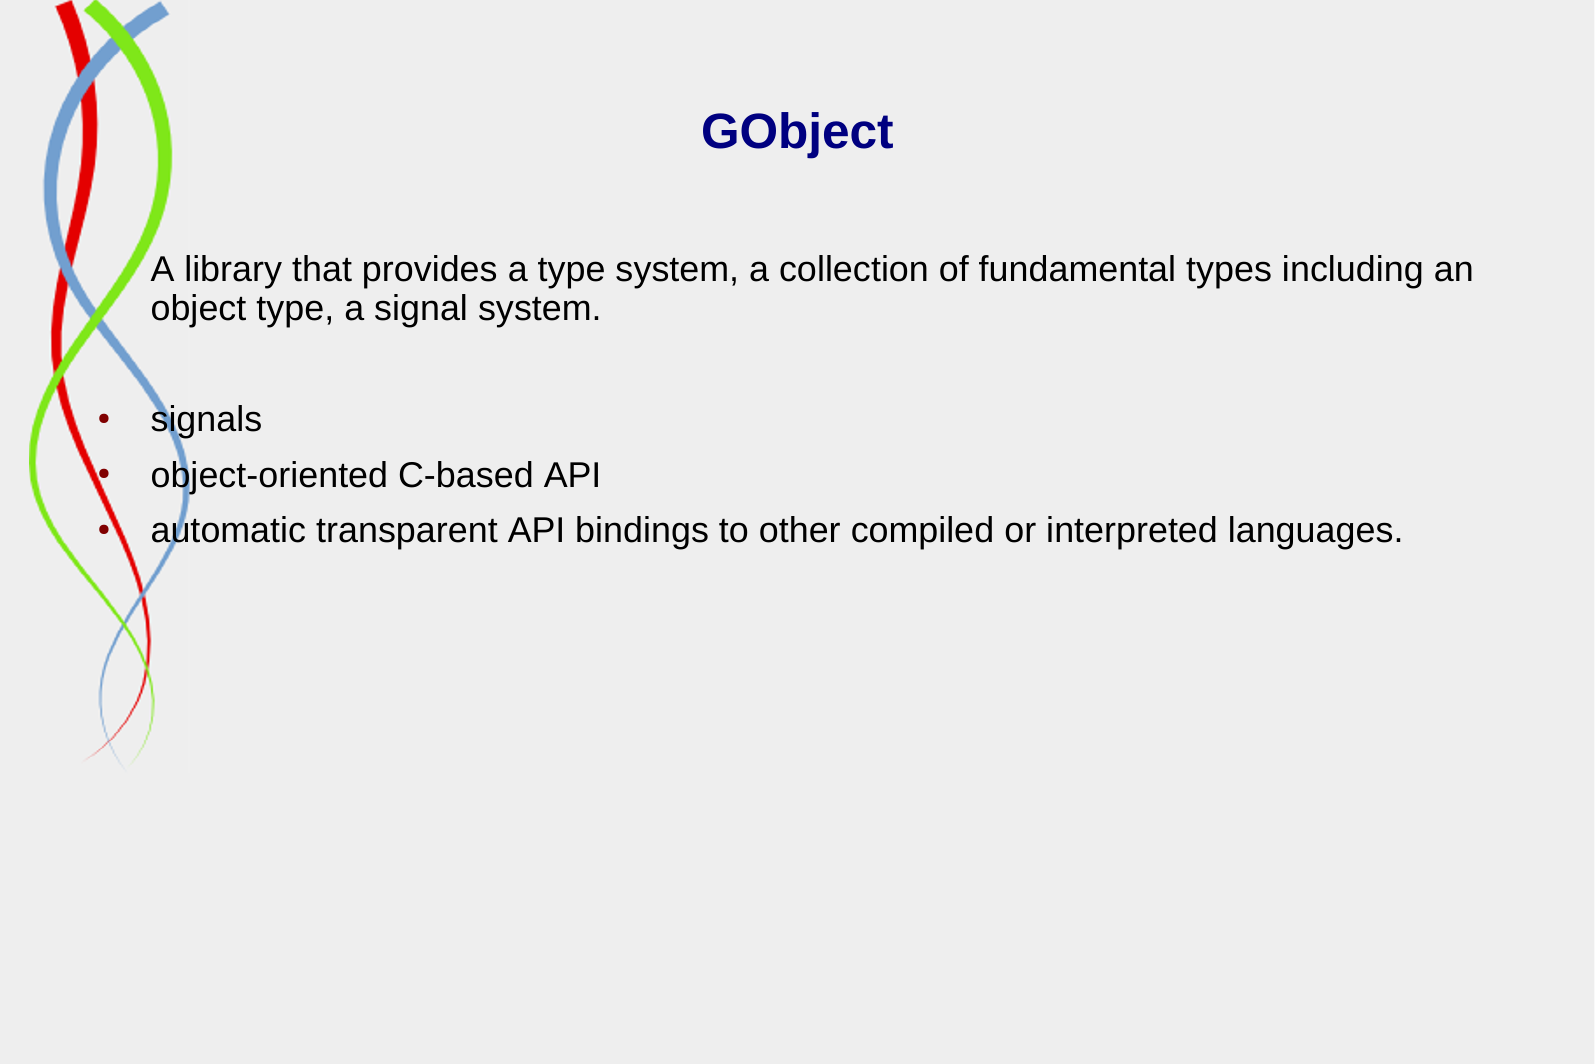

# GObject
A library that provides a type system, a collection of fundamental types including an object type, a signal system.
signals
object-oriented C-based API
automatic transparent API bindings to other compiled or interpreted languages.